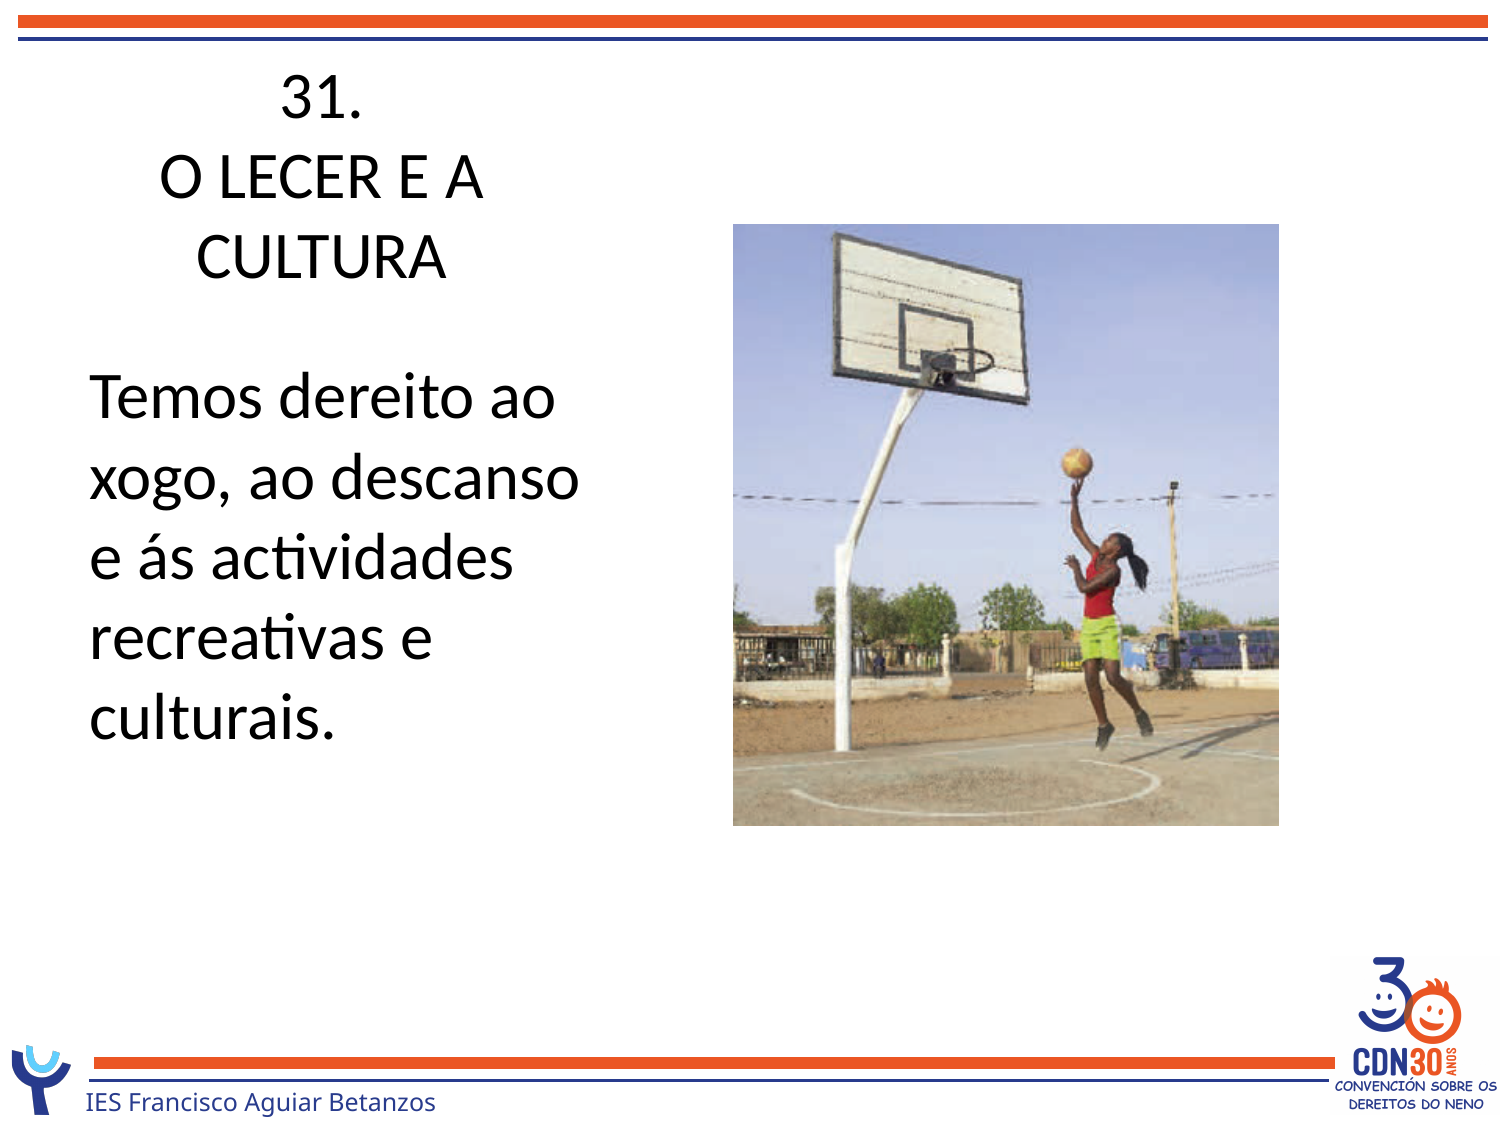

# 31. O LECER E A CULTURA
Temos dereito ao xogo, ao descanso e ás actividades recreativas e culturais.